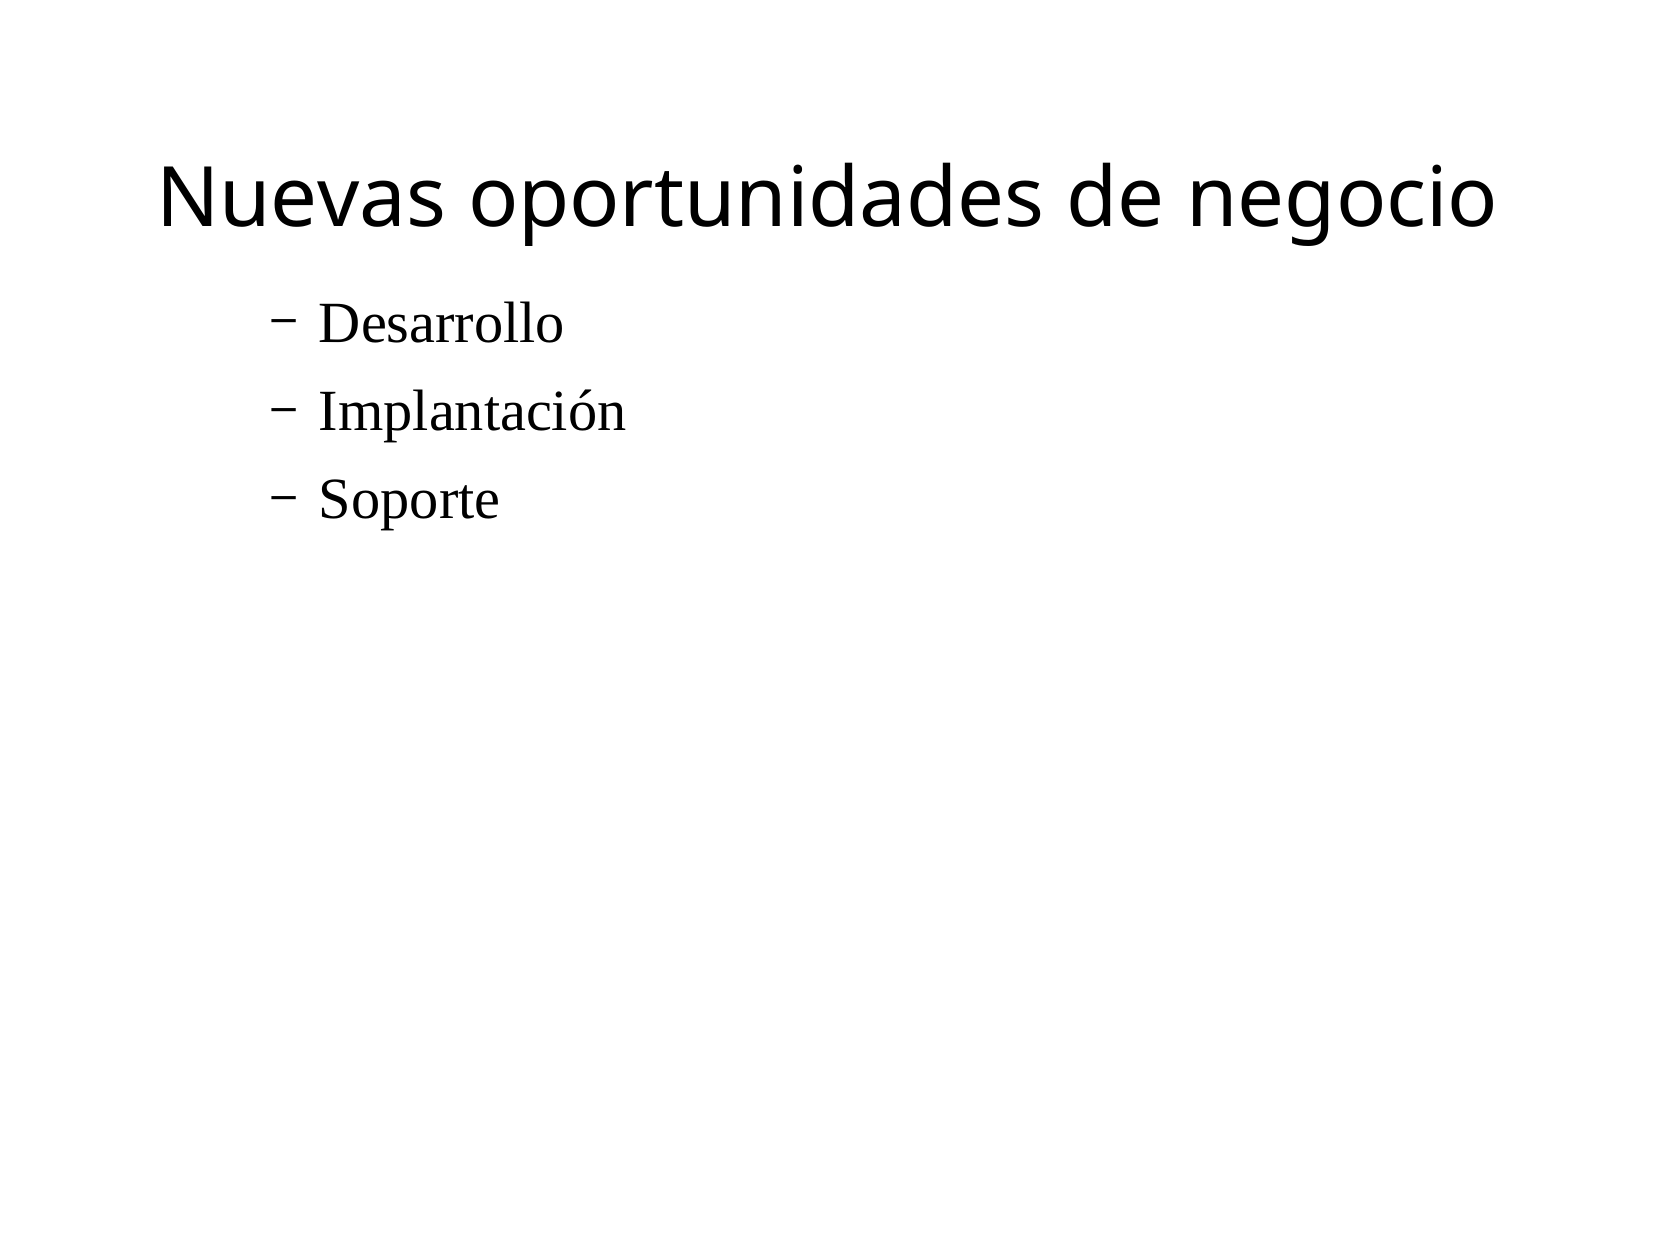

# Nuevas oportunidades de negocio
Desarrollo
Implantación
Soporte